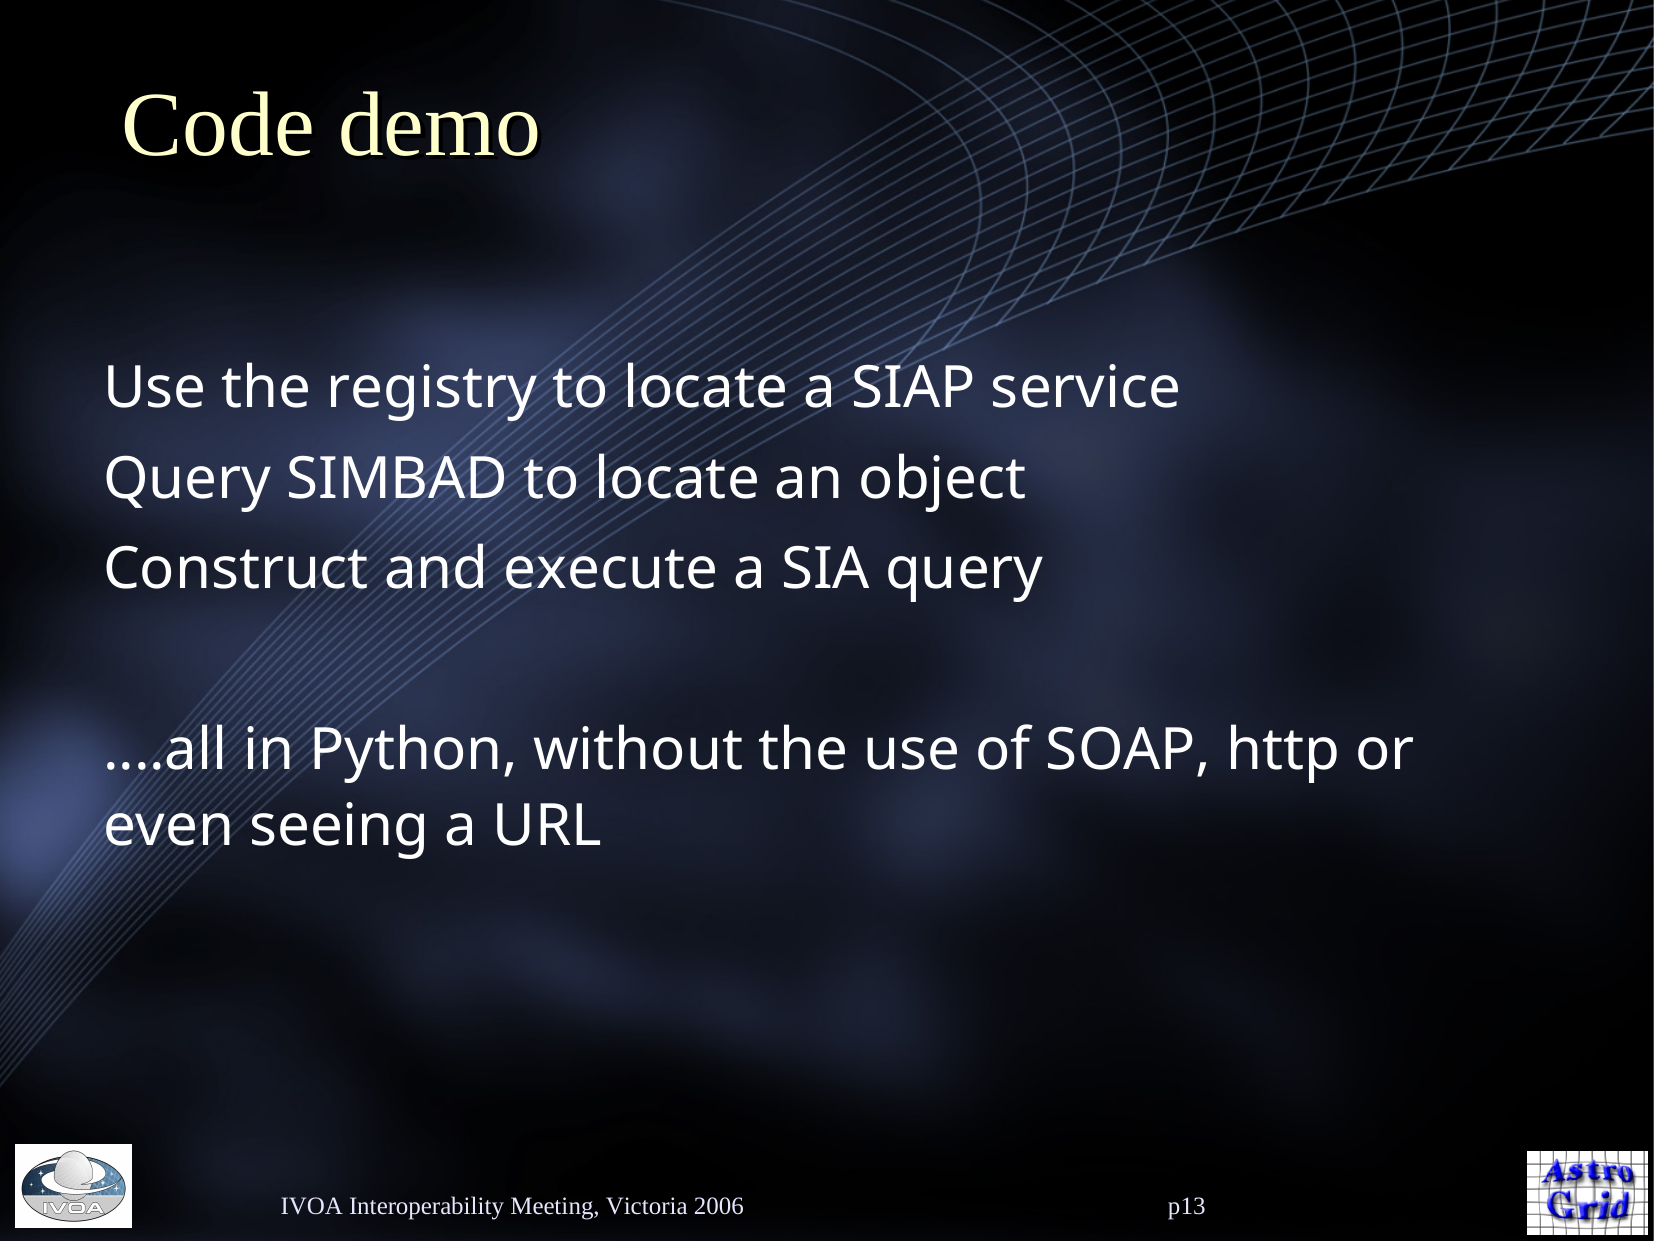

# Code demo
Use the registry to locate a SIAP service
Query SIMBAD to locate an object
Construct and execute a SIA query
....all in Python, without the use of SOAP, http or even seeing a URL